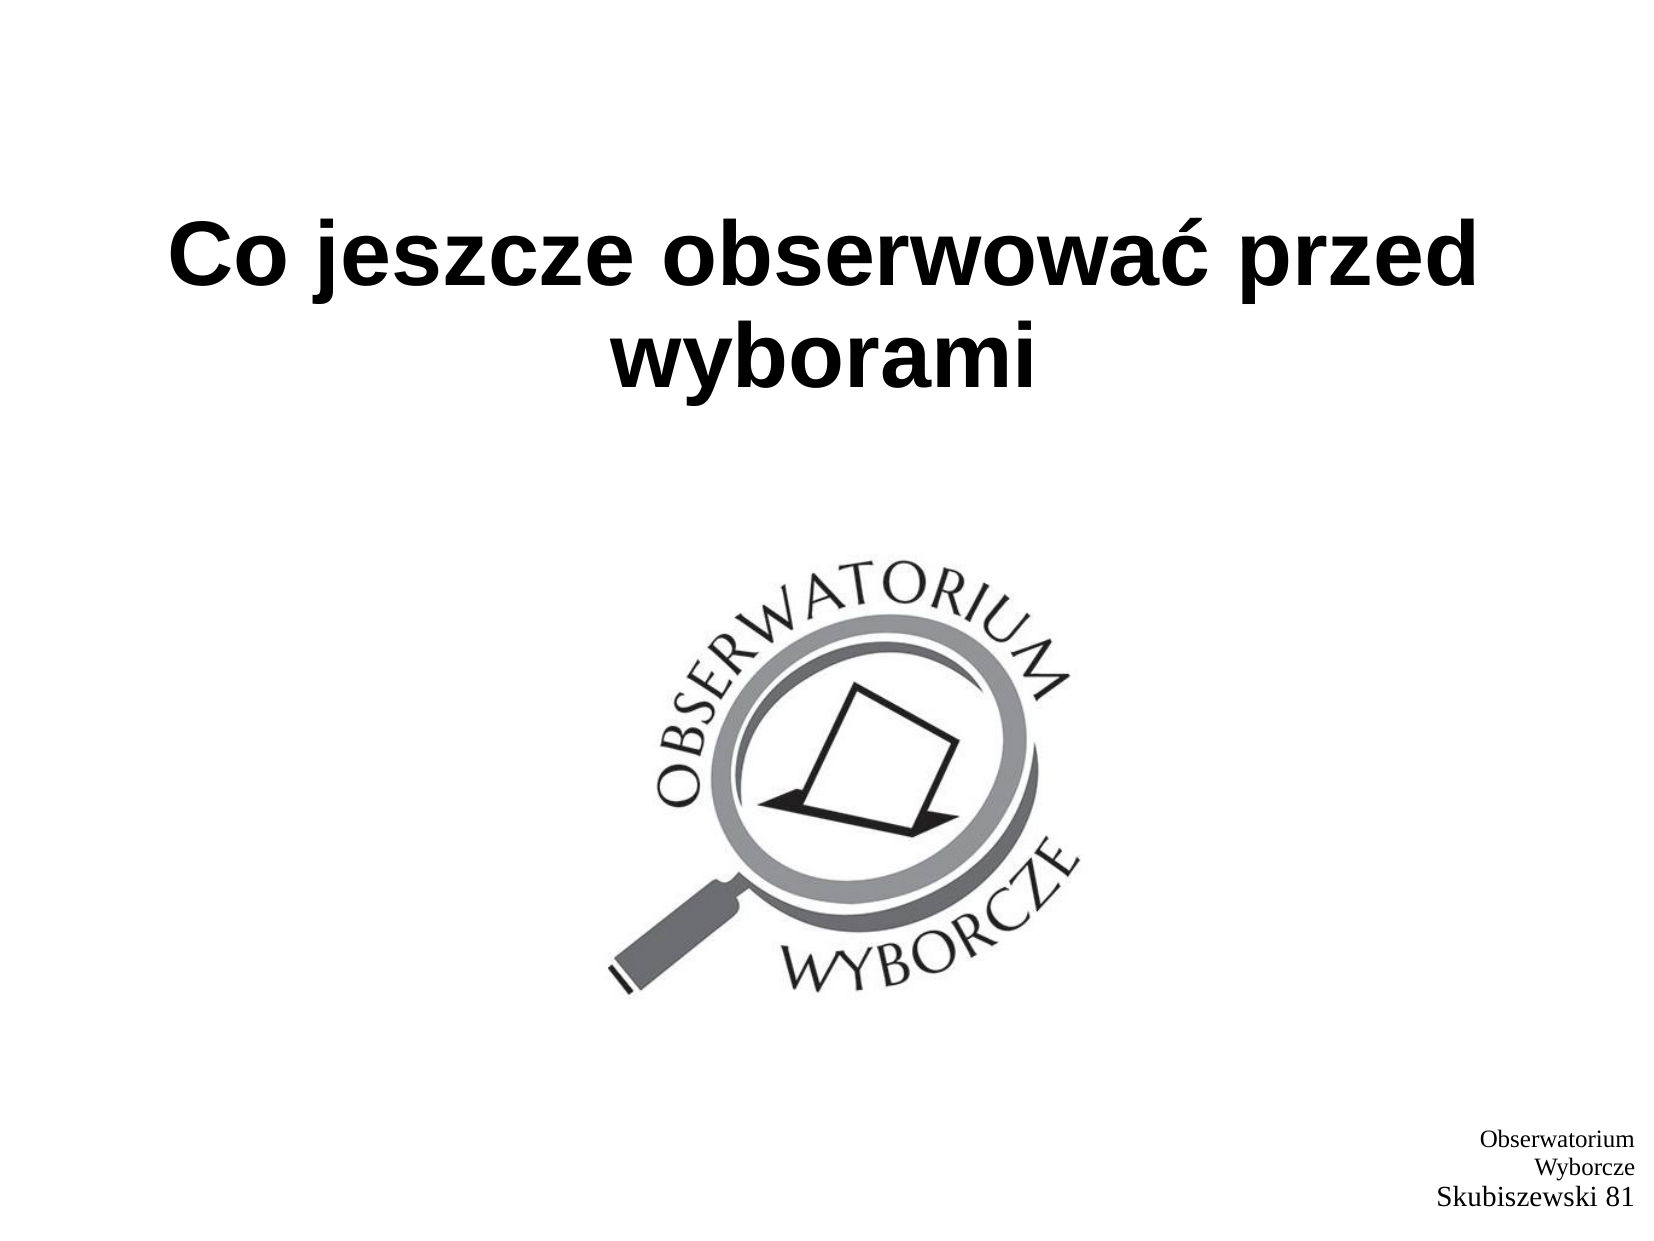

# Co jeszcze obserwować przed wyborami
81